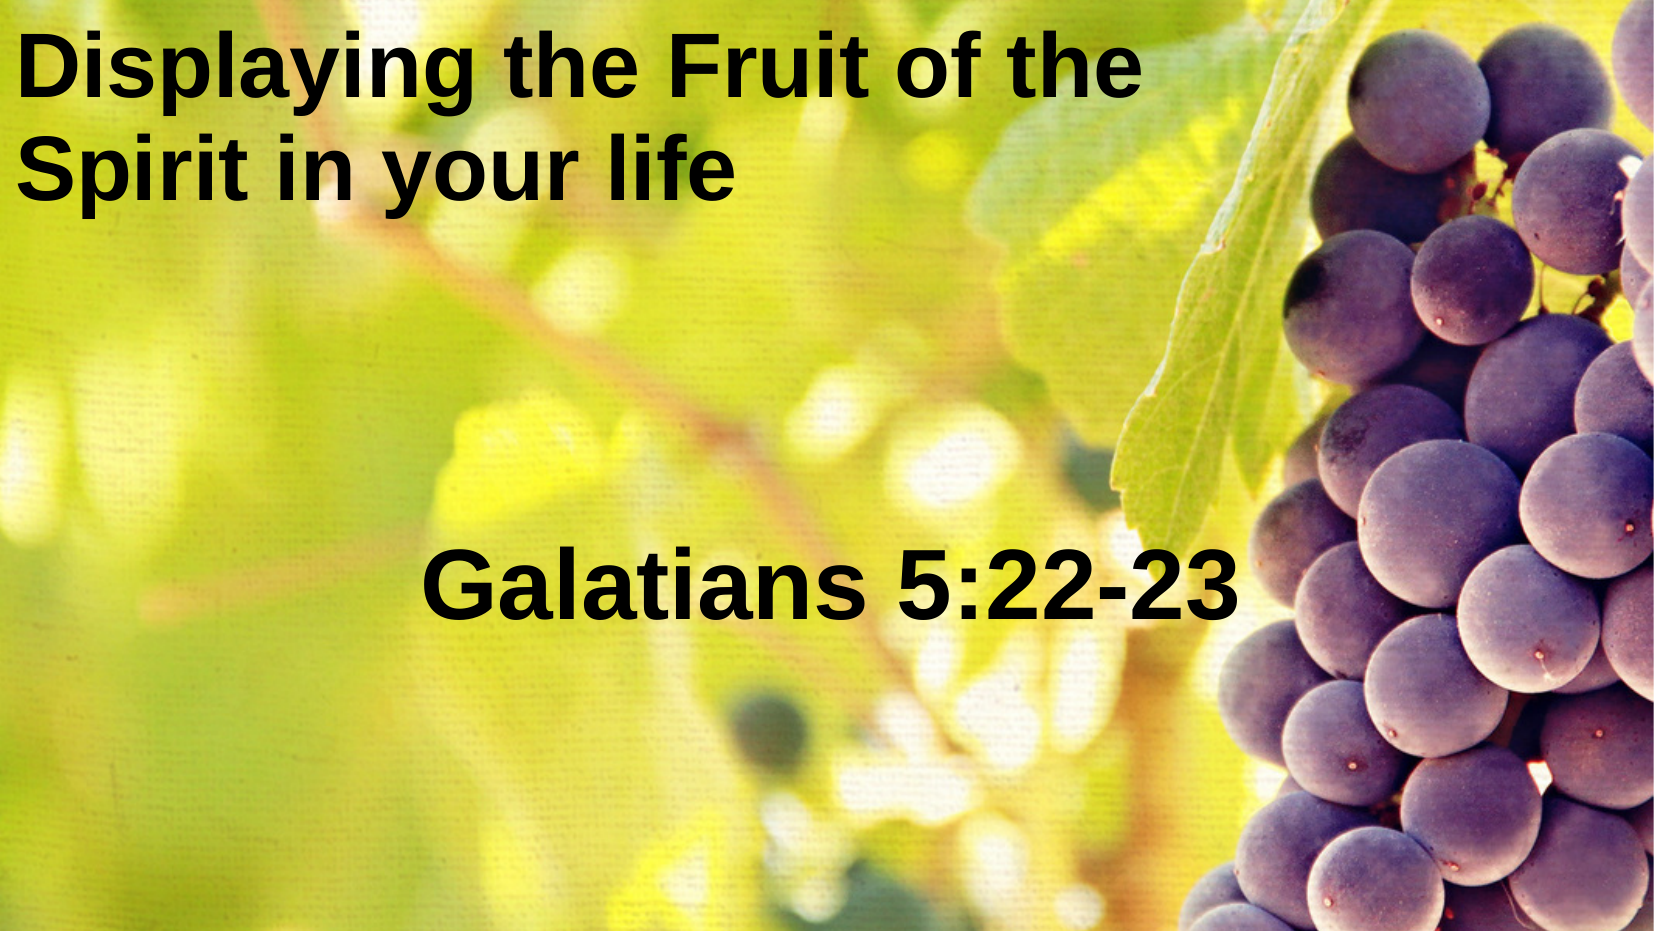

# Displaying the Fruit of the Spirit in your life
Galatians 5:22-23